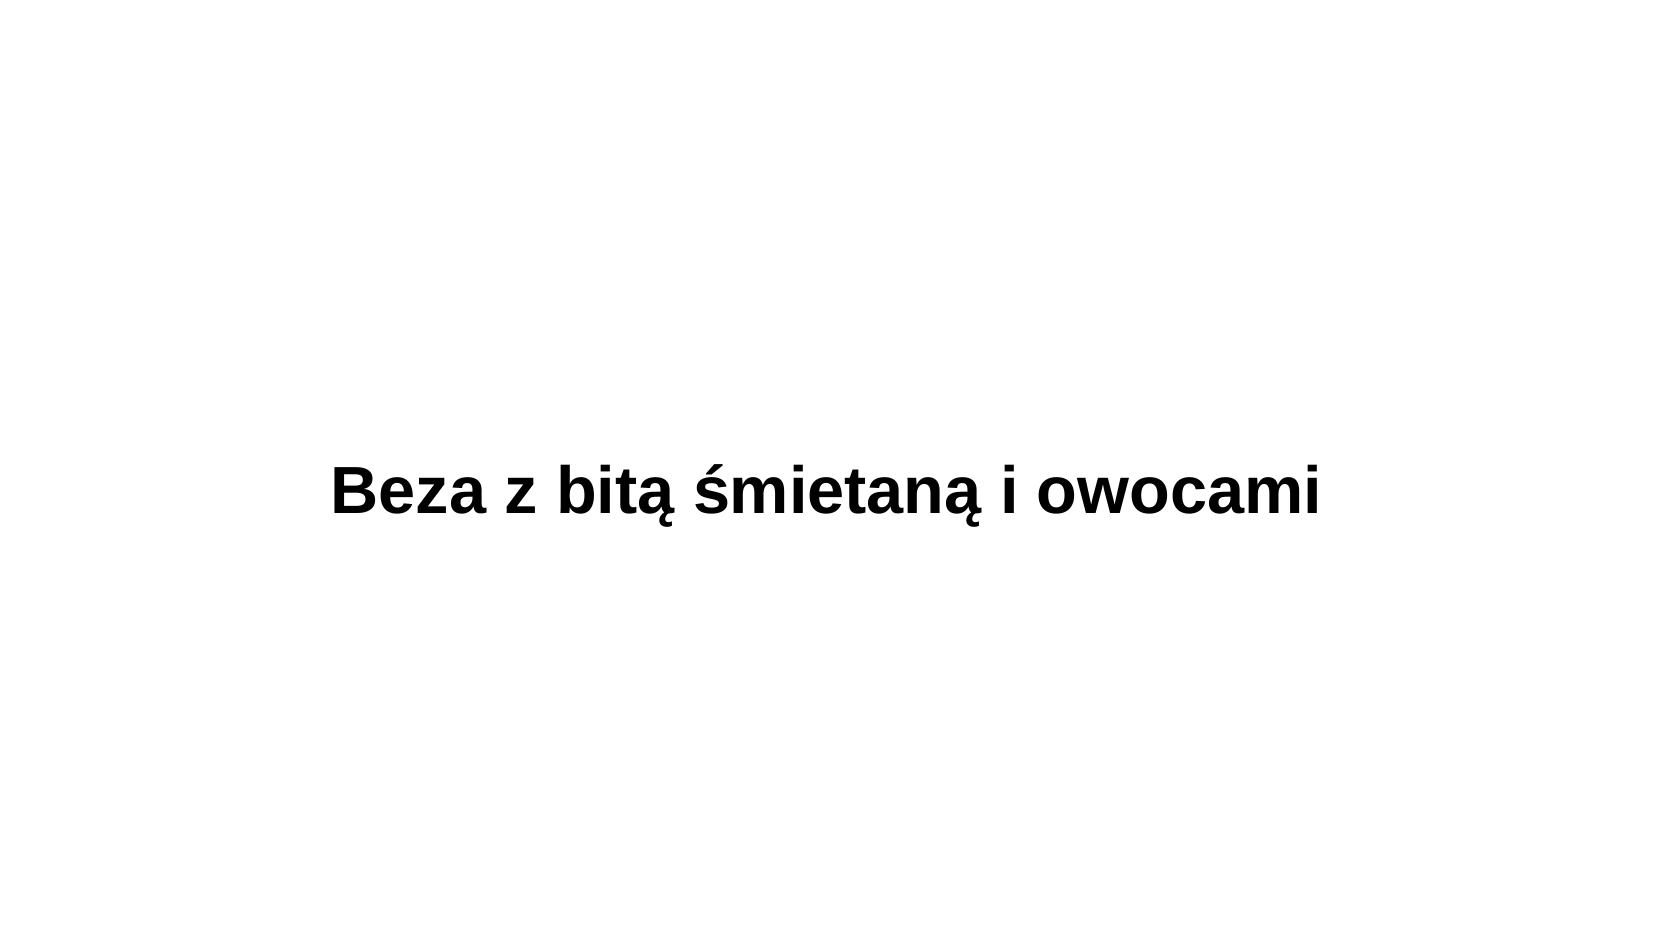

# Beza z bitą śmietaną i owocami